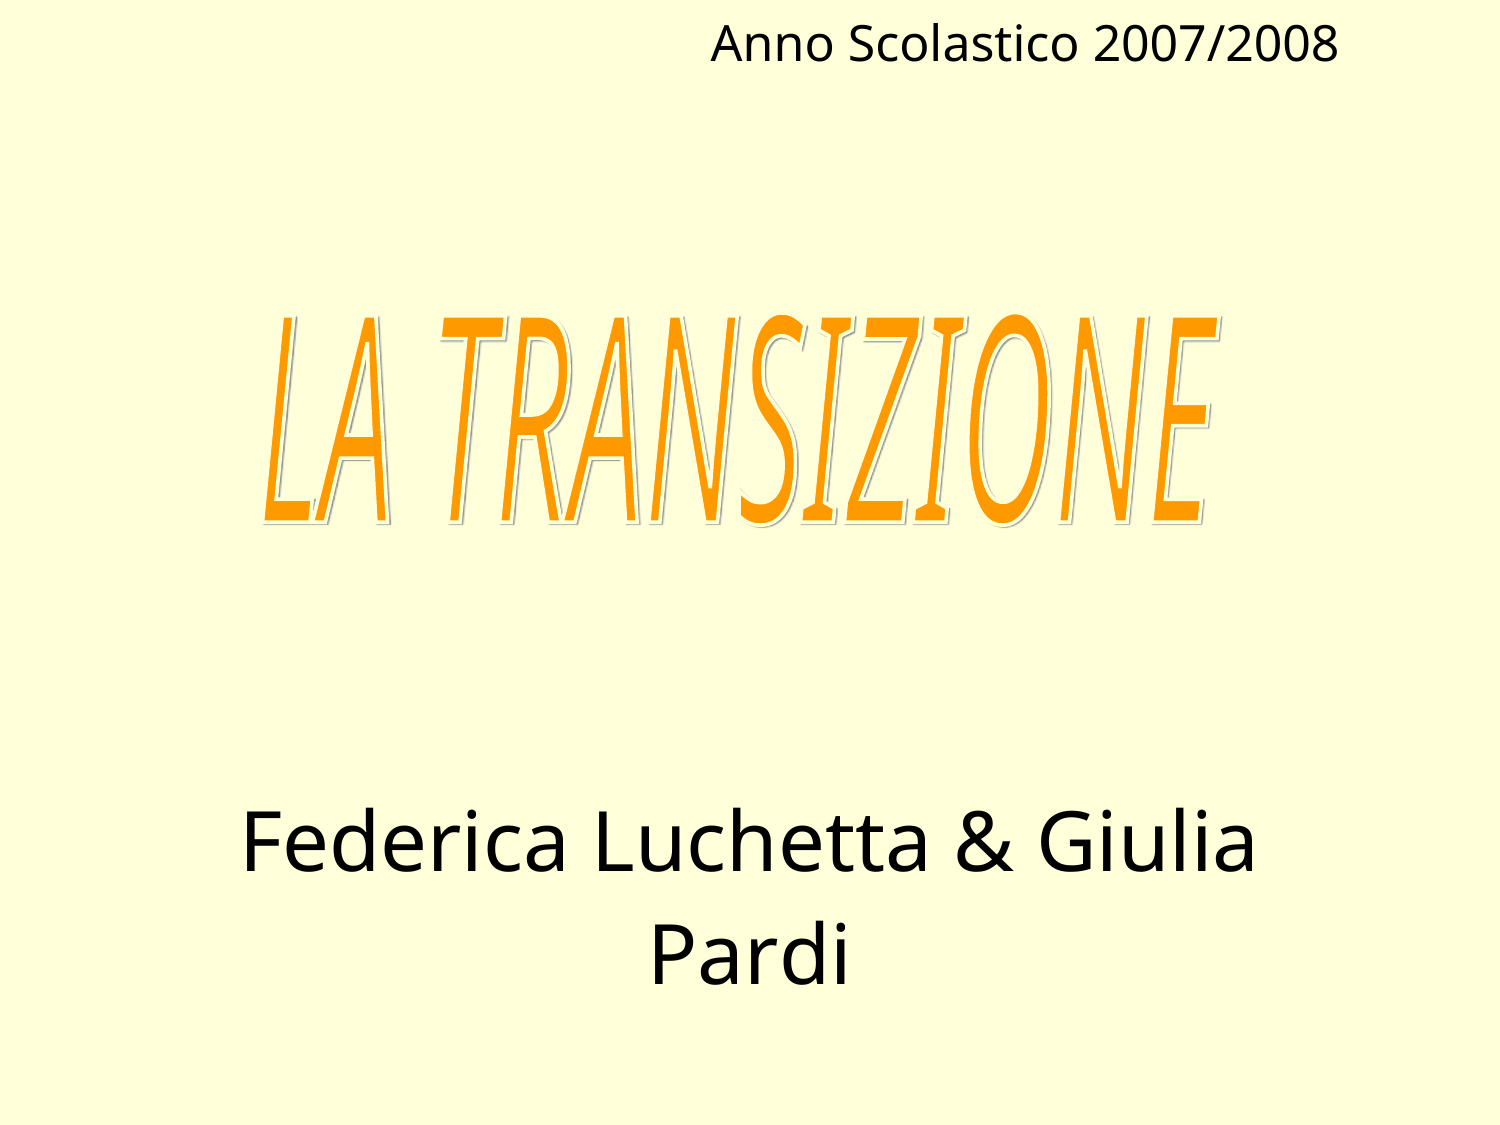

Anno Scolastico 2007/2008
LA TRANSIZIONE
# Federica Luchetta & Giulia Pardi